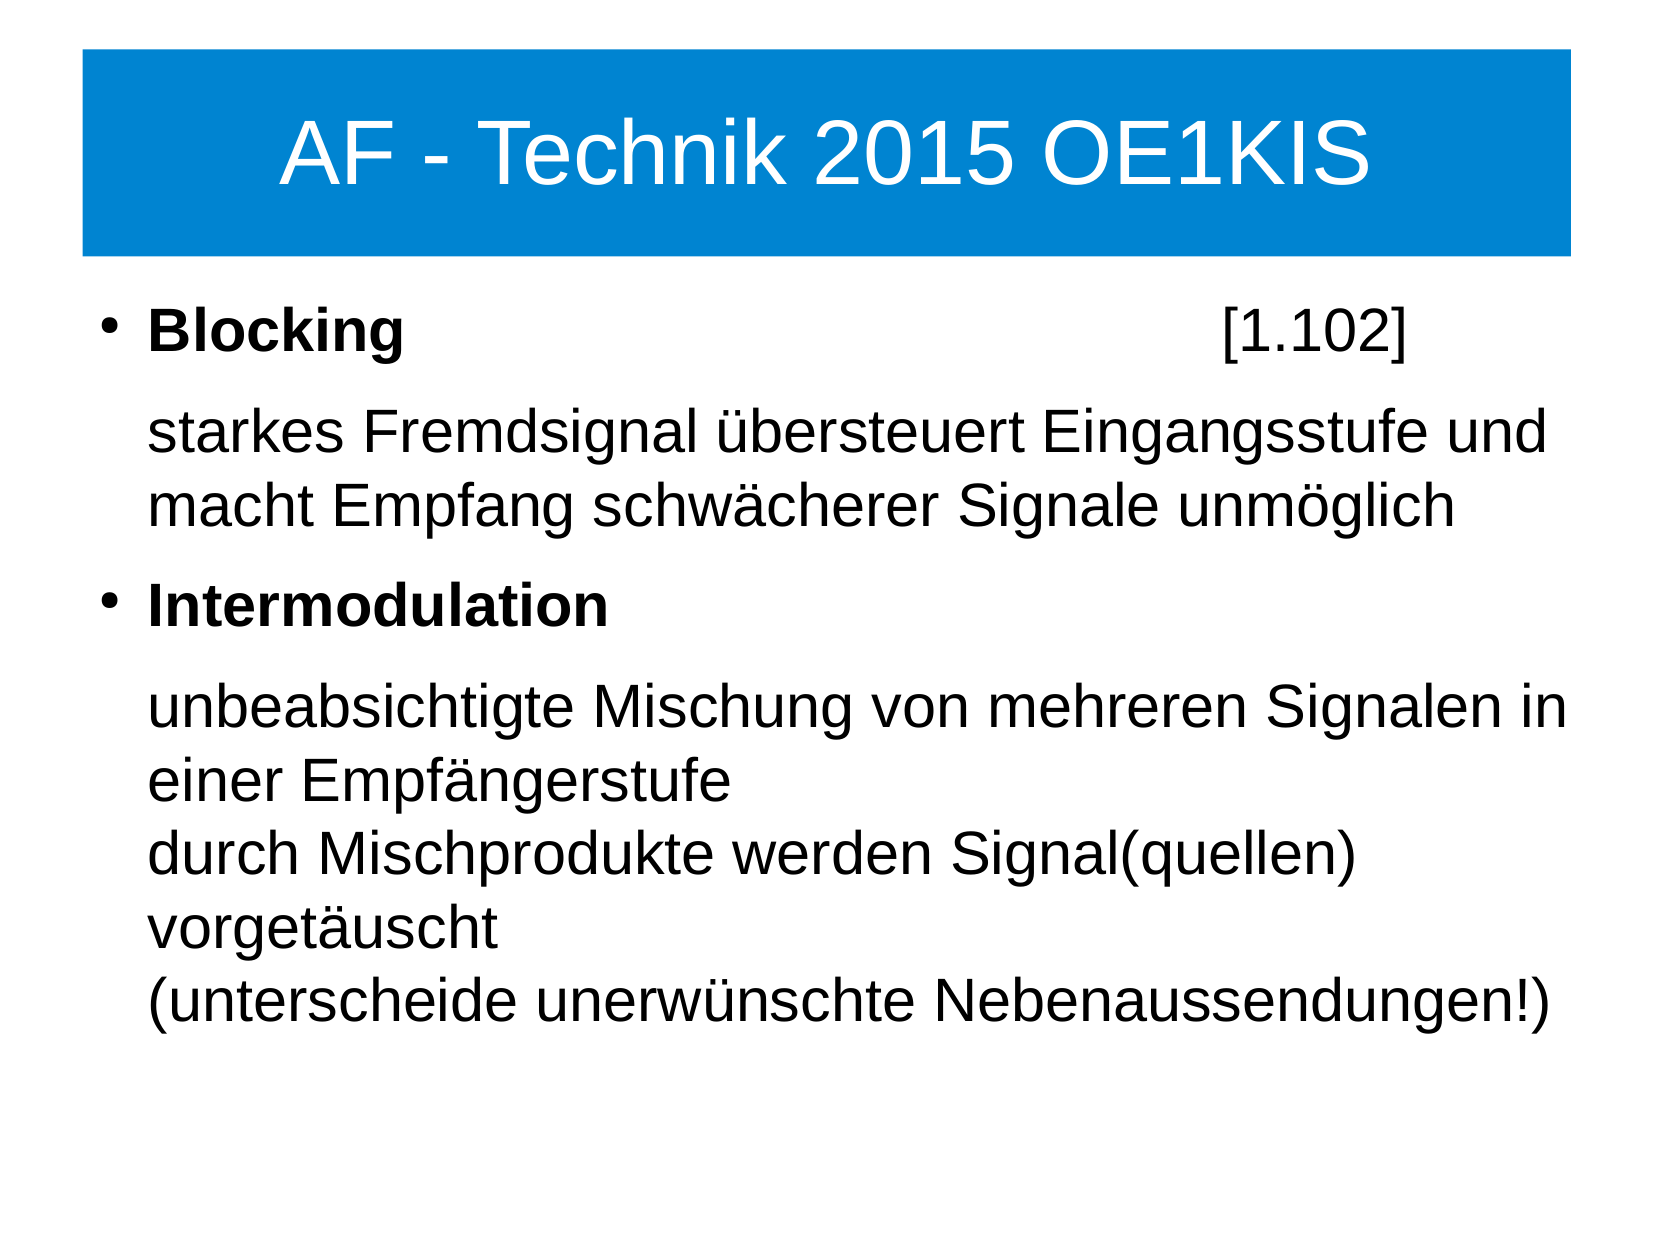

# AF - Technik 2015 OE1KIS
Blocking [1.102]
starkes Fremdsignal übersteuert Eingangsstufe und macht Empfang schwächerer Signale unmöglich
Intermodulation
unbeabsichtigte Mischung von mehreren Signalen in einer Empfängerstufe
durch Mischprodukte werden Signal(quellen) vorgetäuscht
(unterscheide unerwünschte Nebenaussendungen!)